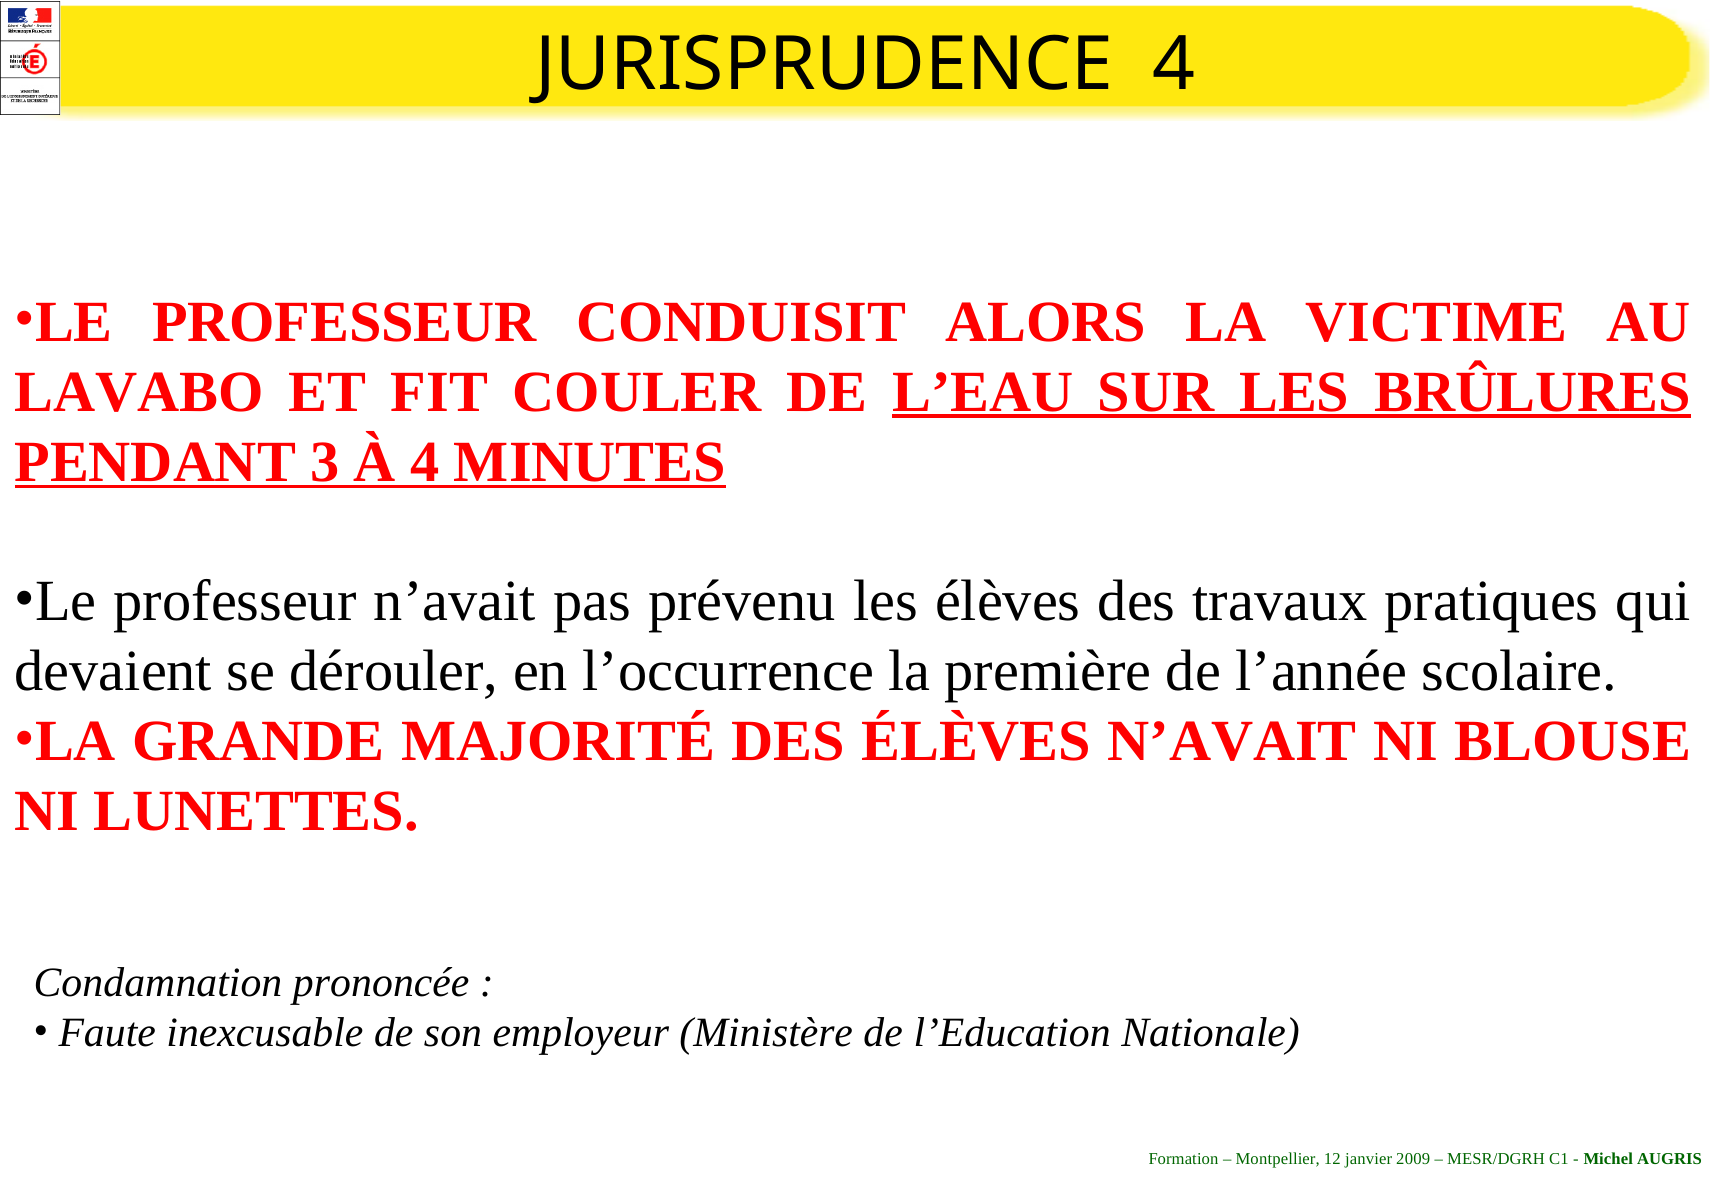

JURISPRUDENCE 4
LE PROFESSEUR CONDUISIT ALORS LA VICTIME AU LAVABO ET FIT COULER DE L’EAU SUR LES BRÛLURES PENDANT 3 À 4 MINUTES
Le professeur n’avait pas prévenu les élèves des travaux pratiques qui devaient se dérouler, en l’occurrence la première de l’année scolaire.
LA GRANDE MAJORITÉ DES ÉLÈVES N’AVAIT NI BLOUSE NI LUNETTES.
Condamnation prononcée :
 Faute inexcusable de son employeur (Ministère de l’Education Nationale)